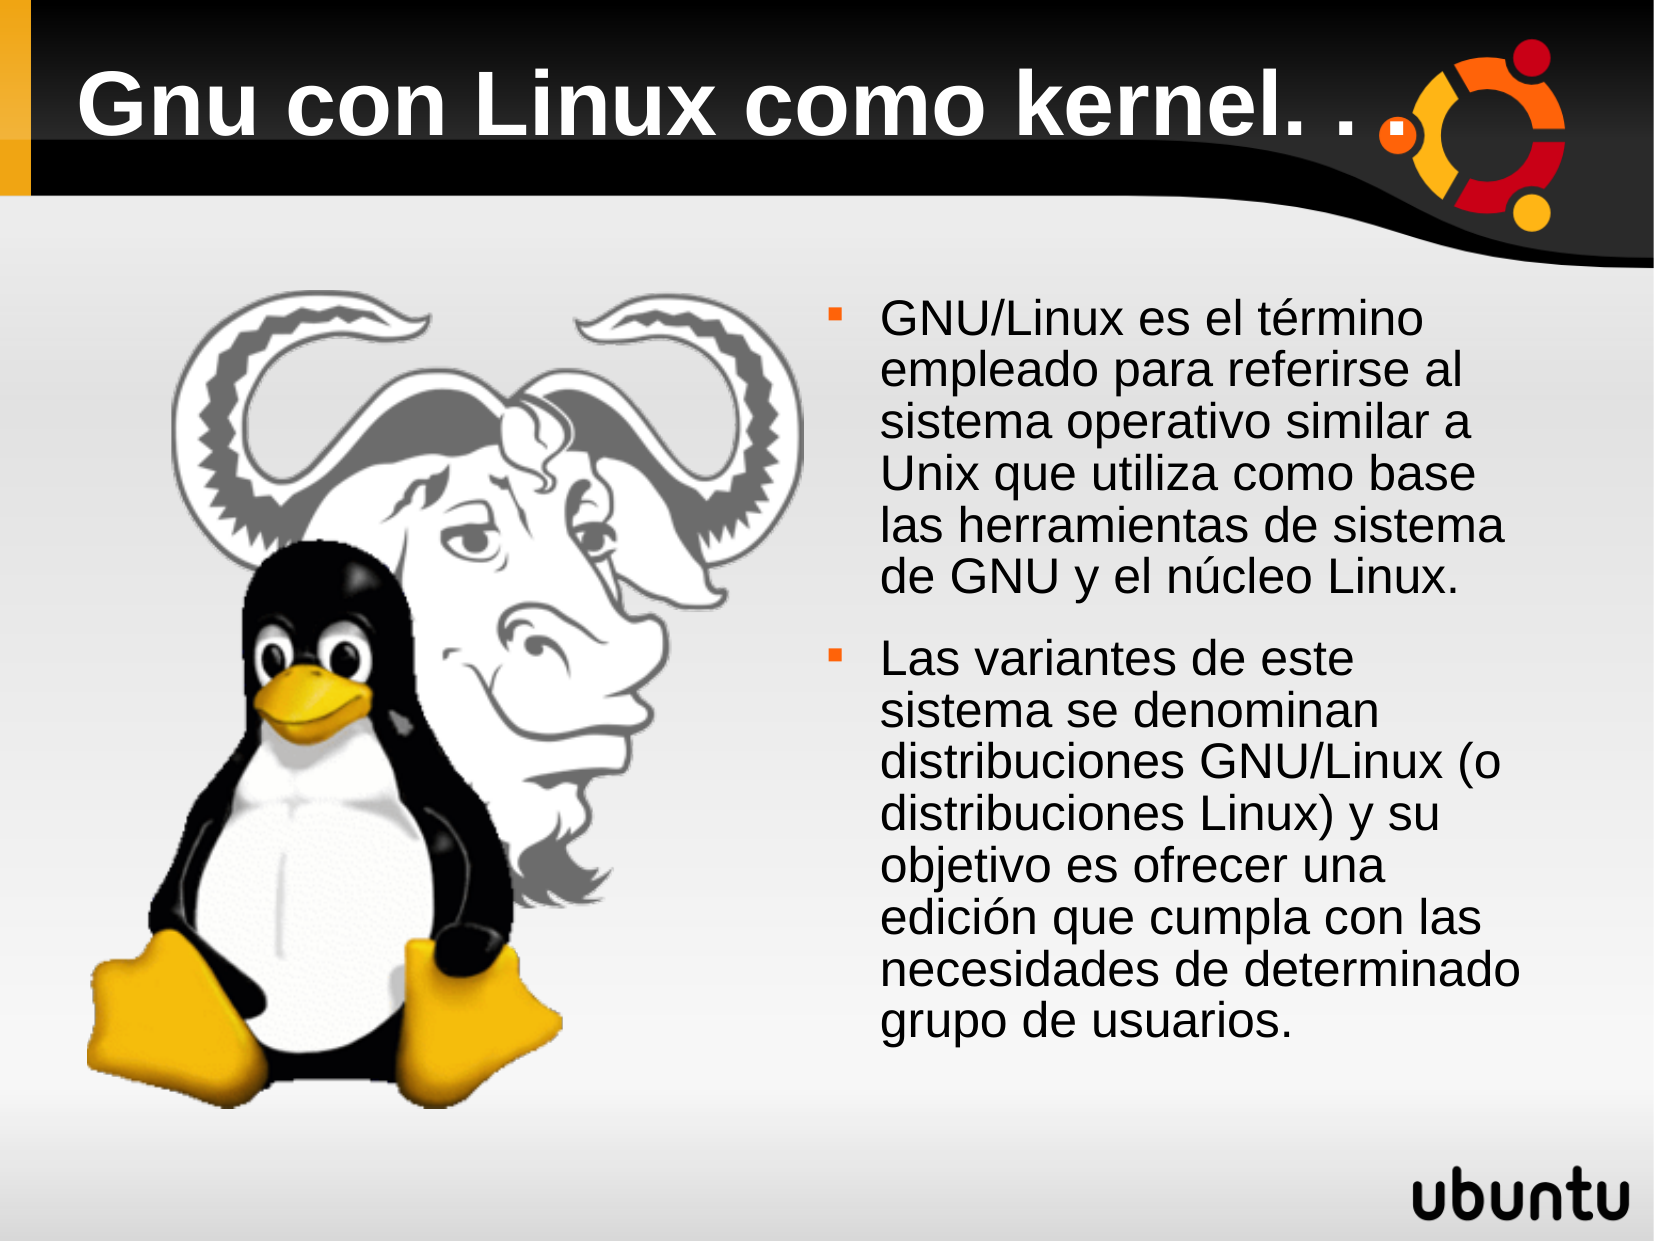

# Gnu con Linux como kernel. . .
GNU/Linux es el término empleado para referirse al sistema operativo similar a Unix que utiliza como base las herramientas de sistema de GNU y el núcleo Linux.
Las variantes de este sistema se denominan distribuciones GNU/Linux (o distribuciones Linux) y su objetivo es ofrecer una edición que cumpla con las necesidades de determinado grupo de usuarios.